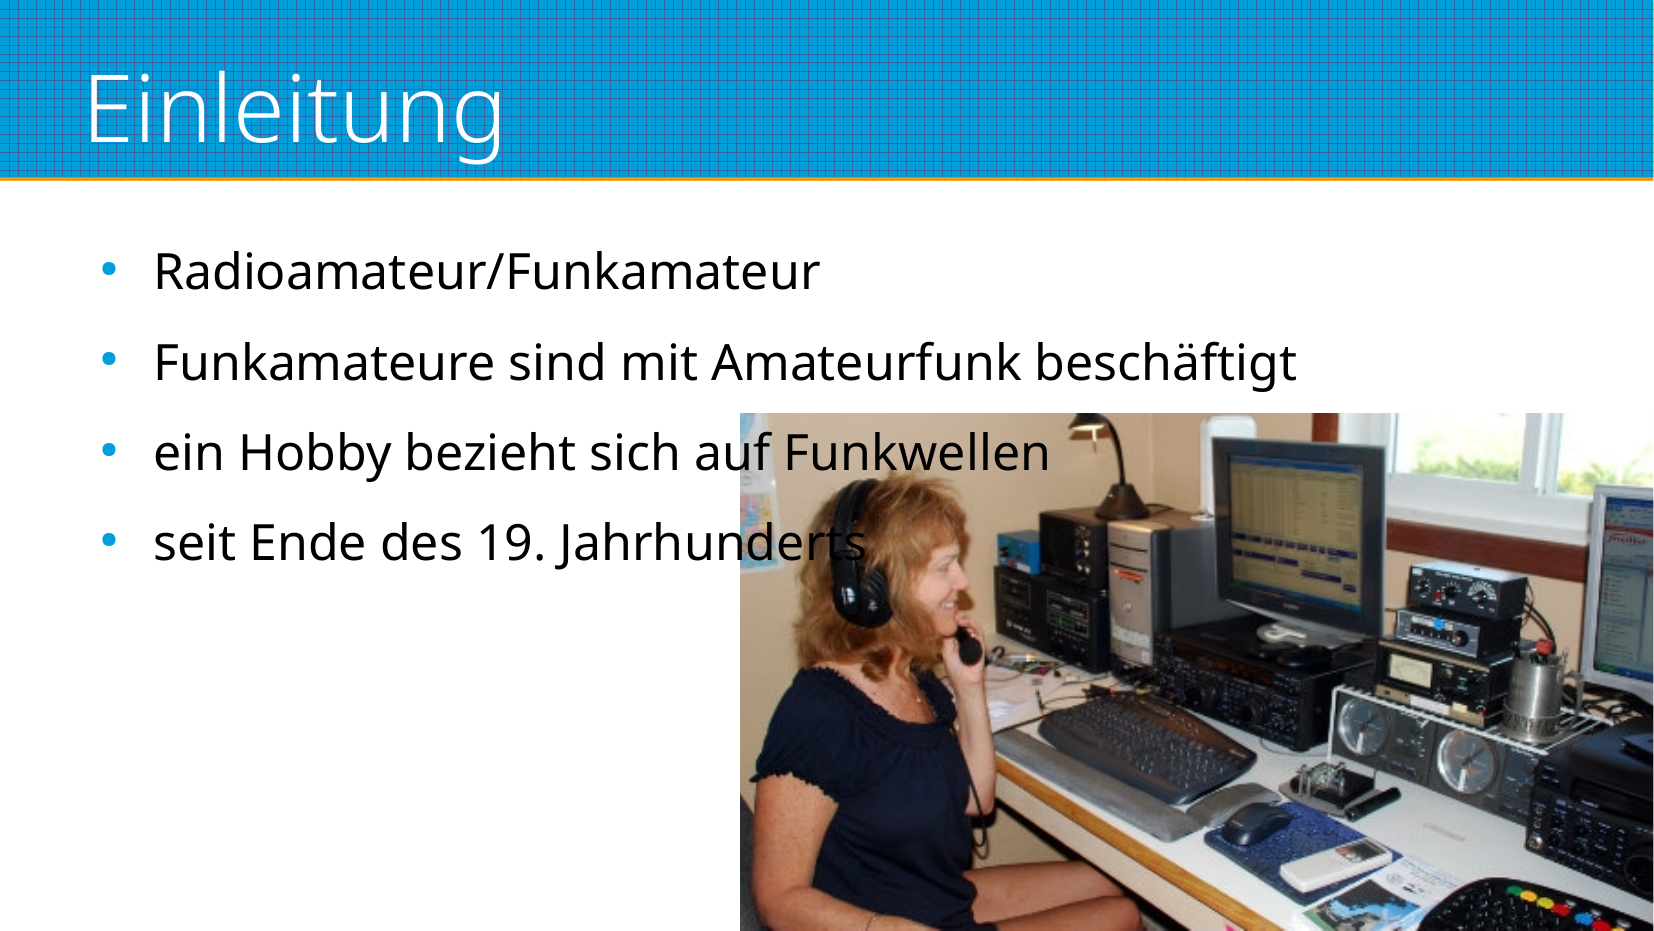

# Einleitung
Radioamateur/Funkamateur
Funkamateure sind mit Amateurfunk beschäftigt
ein Hobby bezieht sich auf Funkwellen
seit Ende des 19. Jahrhunderts